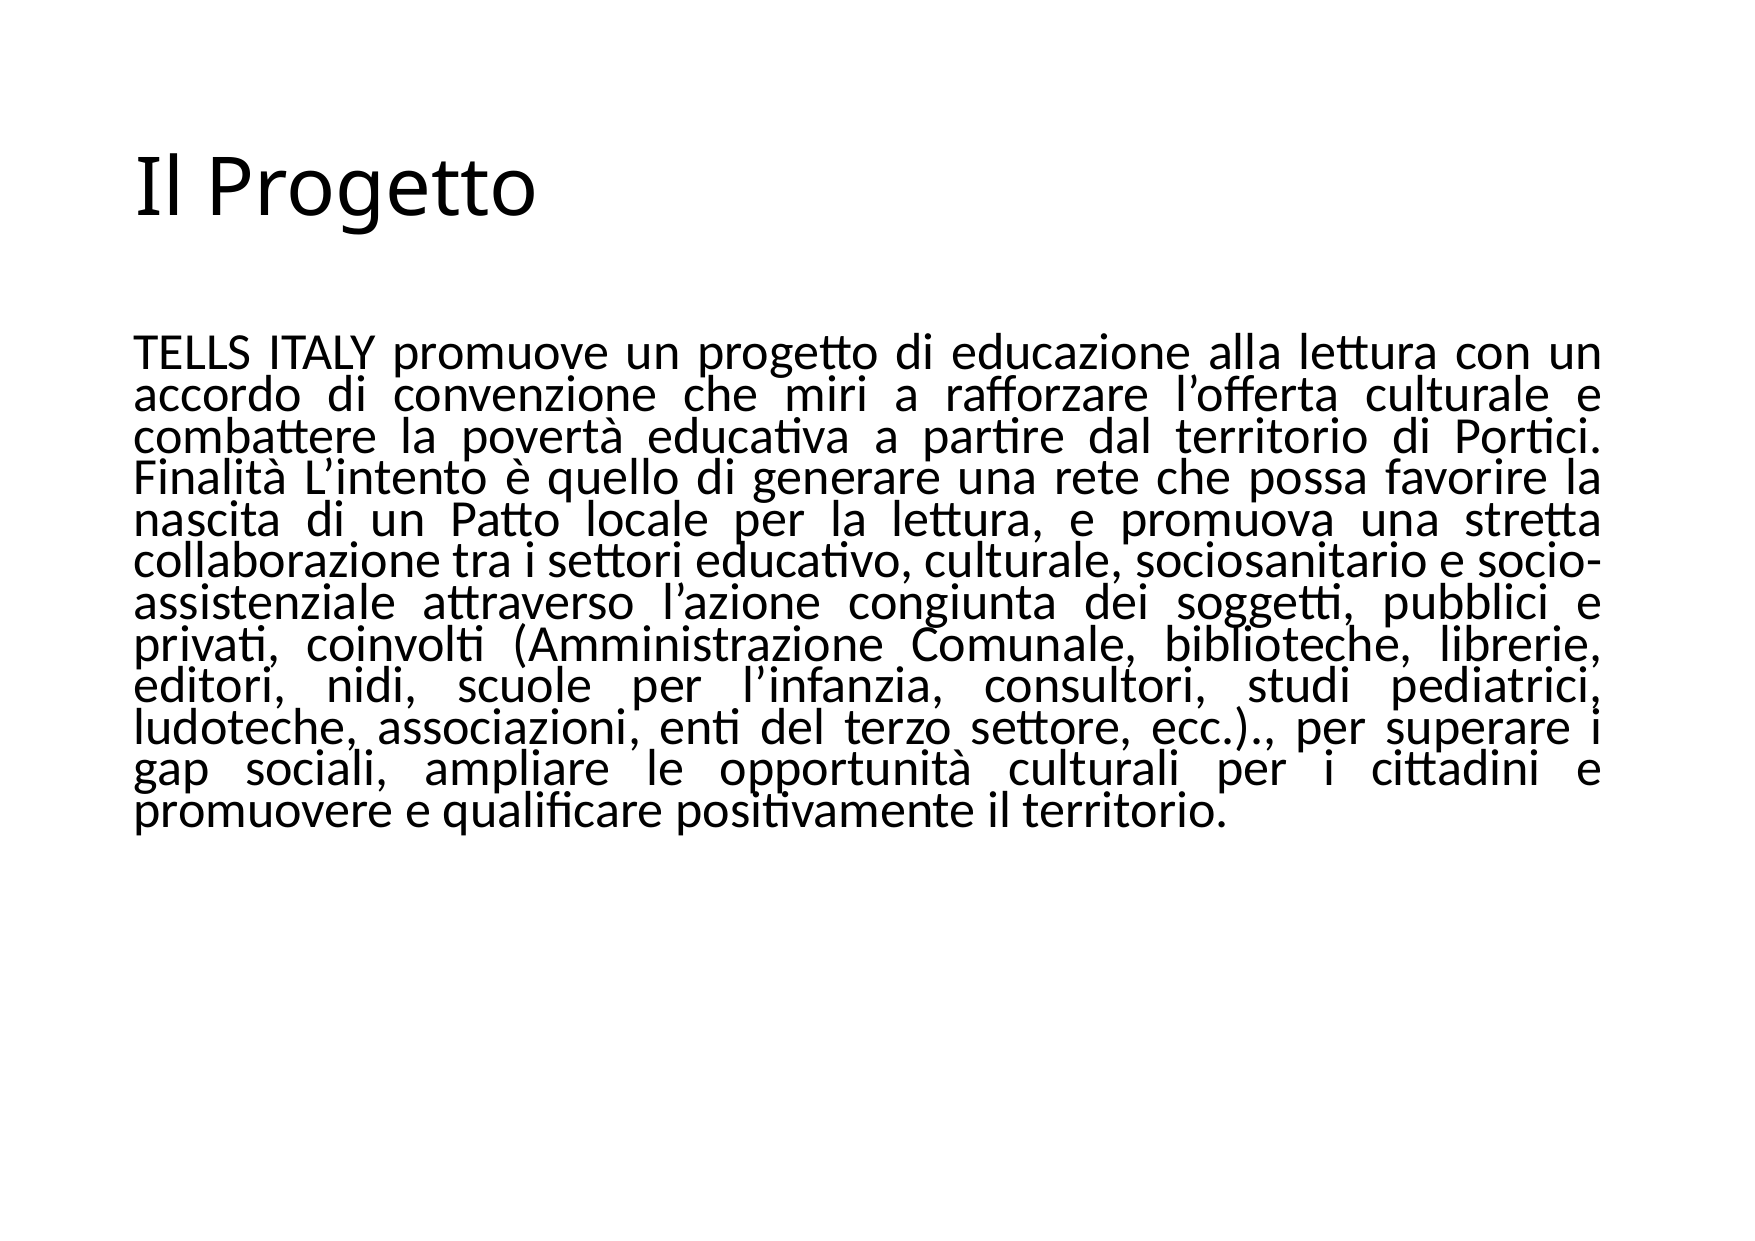

# Il Progetto
TELLS ITALY promuove un progetto di educazione alla lettura con un accordo di convenzione che miri a rafforzare l’offerta culturale e combattere la povertà educativa a partire dal territorio di Portici. Finalità L’intento è quello di generare una rete che possa favorire la nascita di un Patto locale per la lettura, e promuova una stretta collaborazione tra i settori educativo, culturale, sociosanitario e socio-assistenziale attraverso l’azione congiunta dei soggetti, pubblici e privati, coinvolti (Amministrazione Comunale, biblioteche, librerie, editori, nidi, scuole per l’infanzia, consultori, studi pediatrici, ludoteche, associazioni, enti del terzo settore, ecc.)., per superare i gap sociali, ampliare le opportunità culturali per i cittadini e promuovere e qualificare positivamente il territorio.